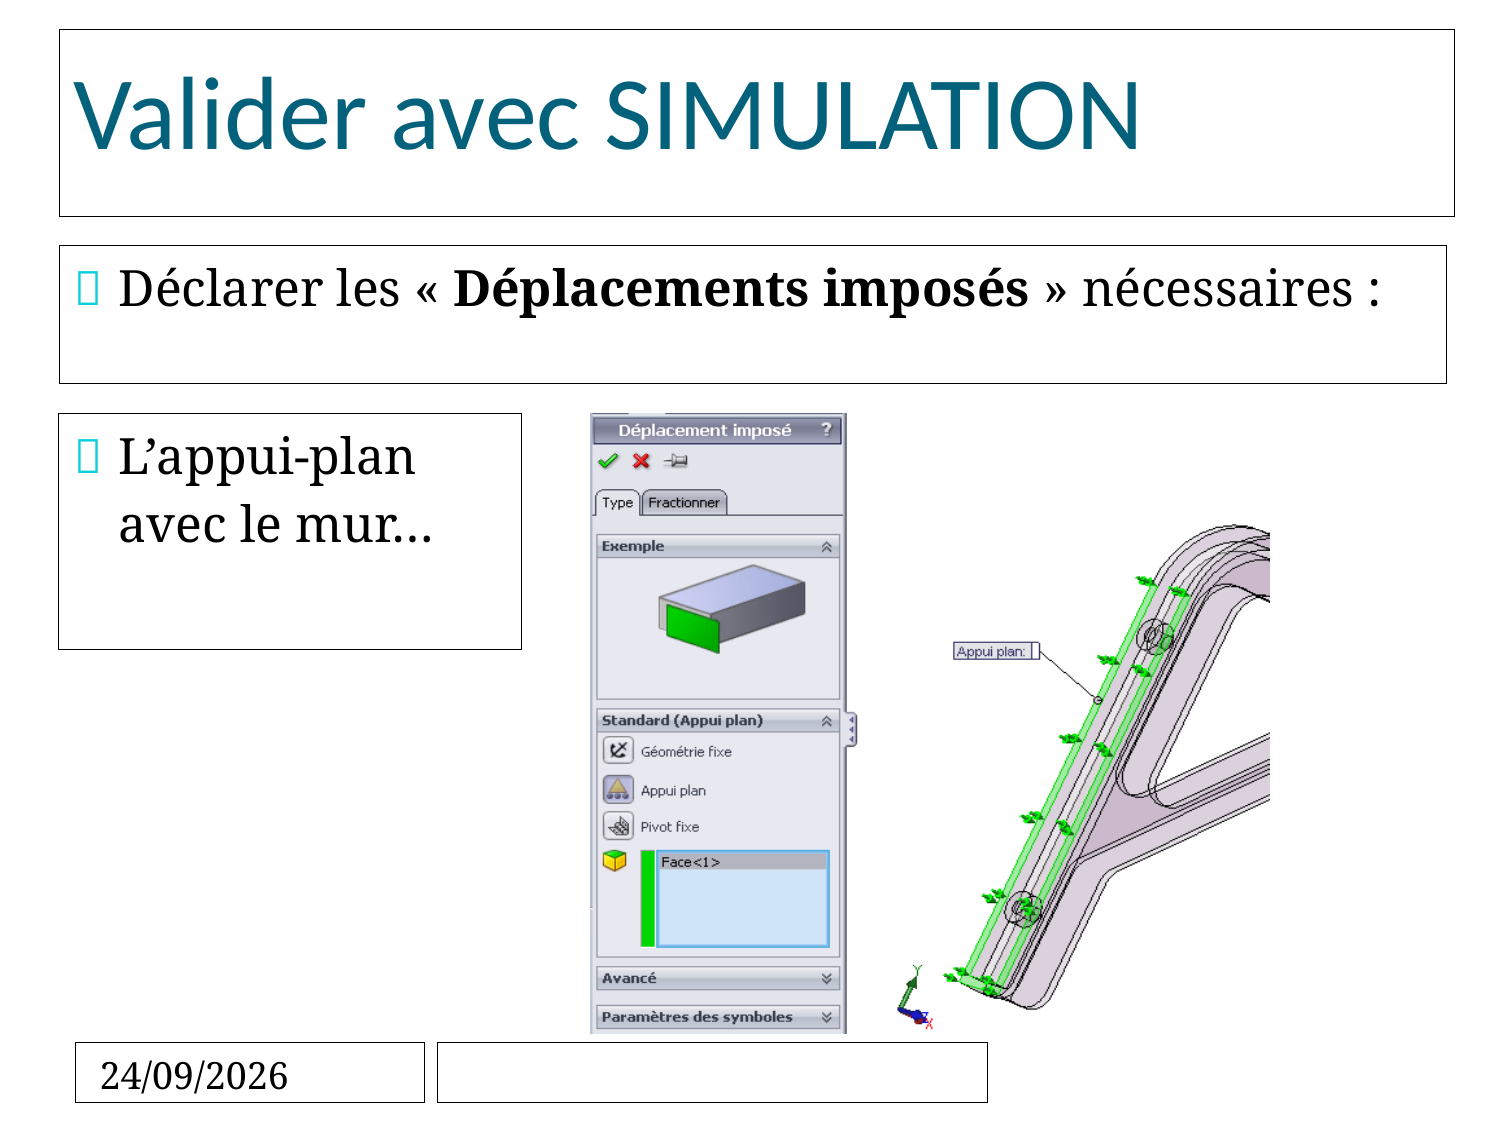

# Valider avec SIMULATION
Déclarer les « Déplacements imposés » nécessaires :
L’appui-plan avec le mur…